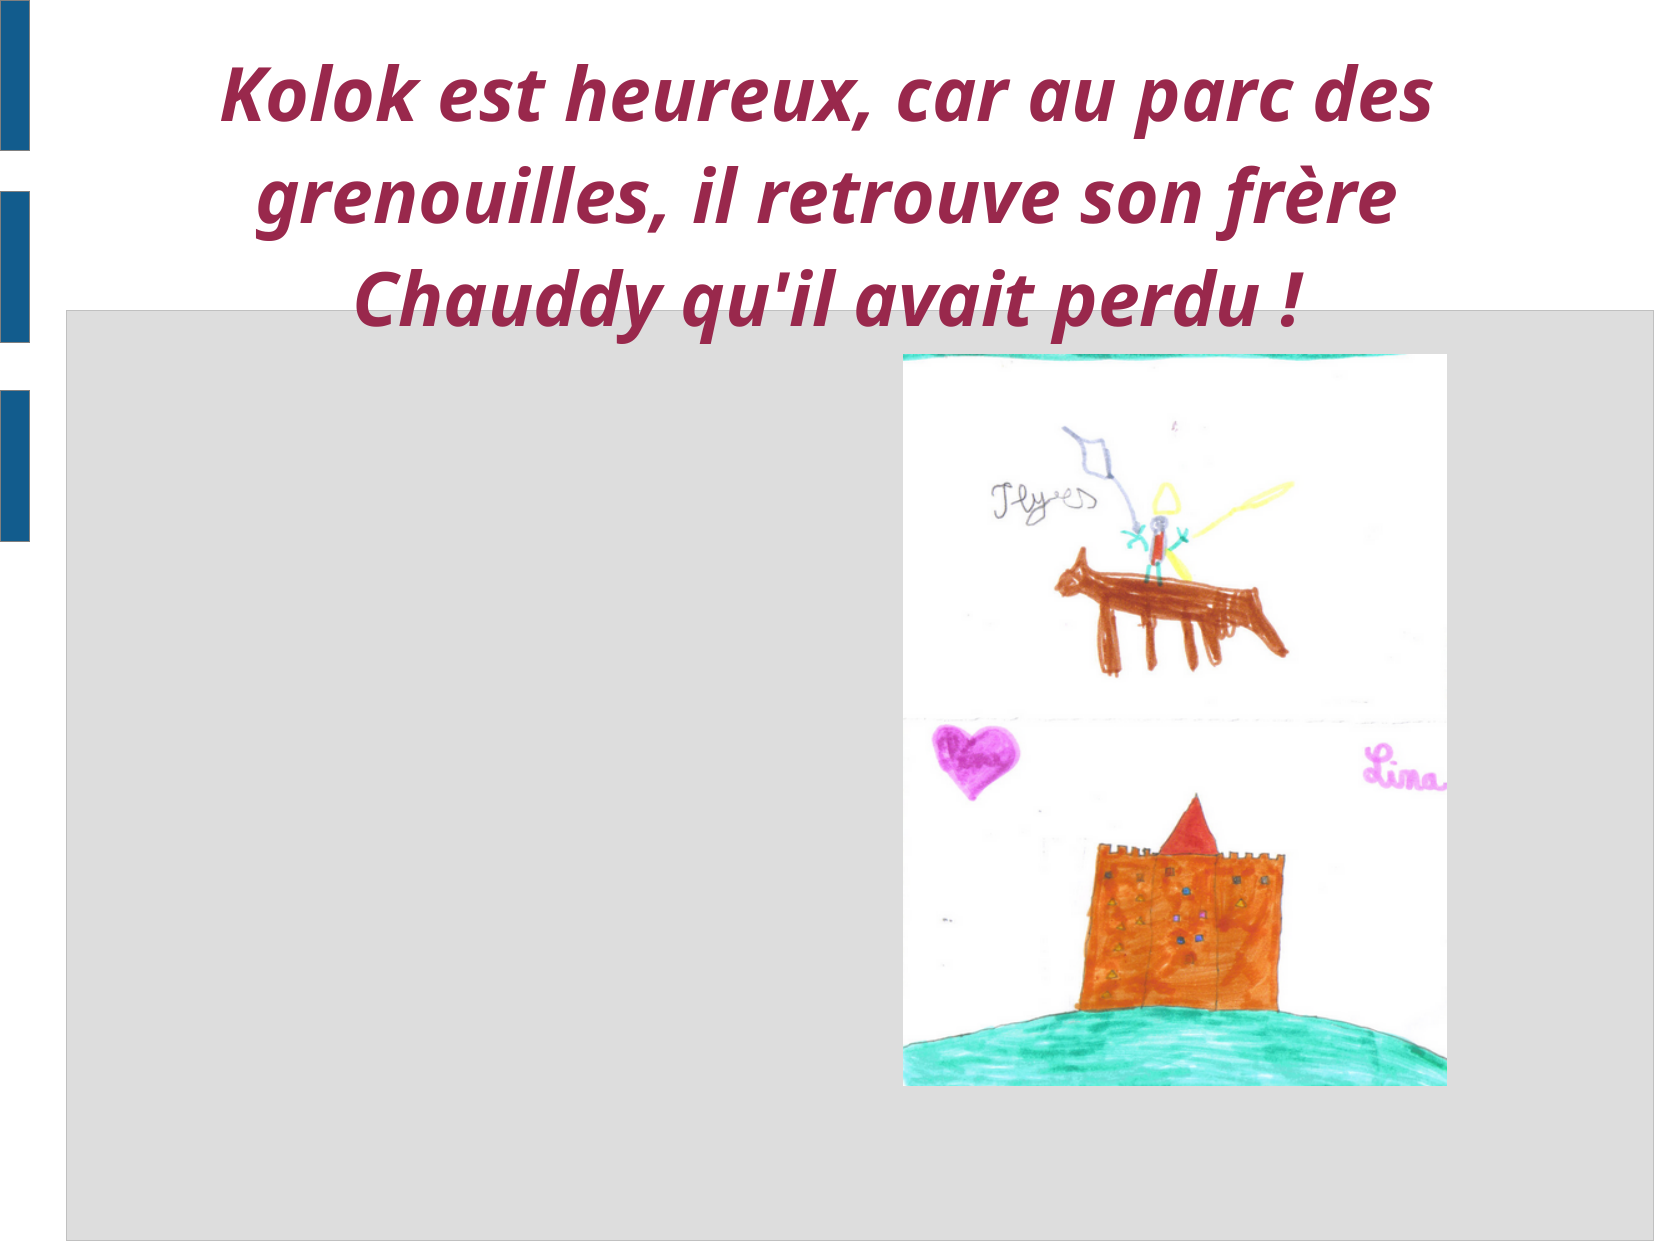

# Kolok est heureux, car au parc des grenouilles, il retrouve son frère Chauddy qu'il avait perdu !